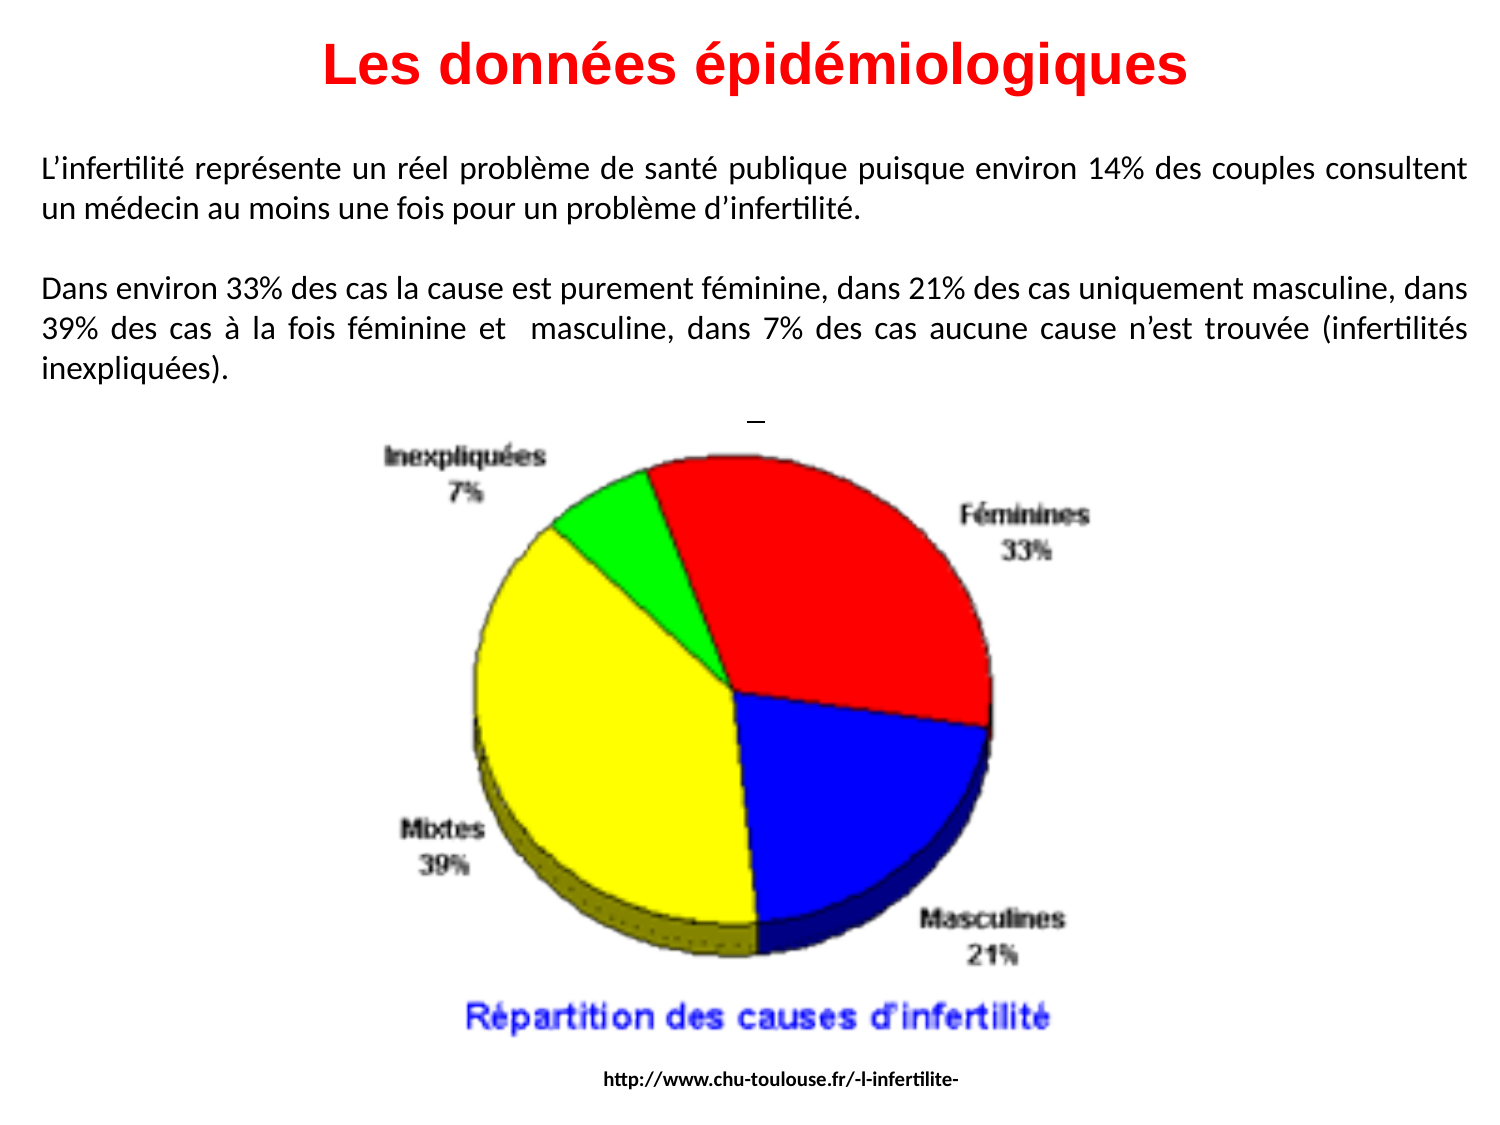

Les données épidémiologiques
L’infertilité représente un réel problème de santé publique puisque environ 14% des couples consultent un médecin au moins une fois pour un problème d’infertilité.
Dans environ 33% des cas la cause est purement féminine, dans 21% des cas uniquement masculine, dans 39% des cas à la fois féminine et masculine, dans 7% des cas aucune cause n’est trouvée (infertilités inexpliquées).
http://www.chu-toulouse.fr/-l-infertilite-